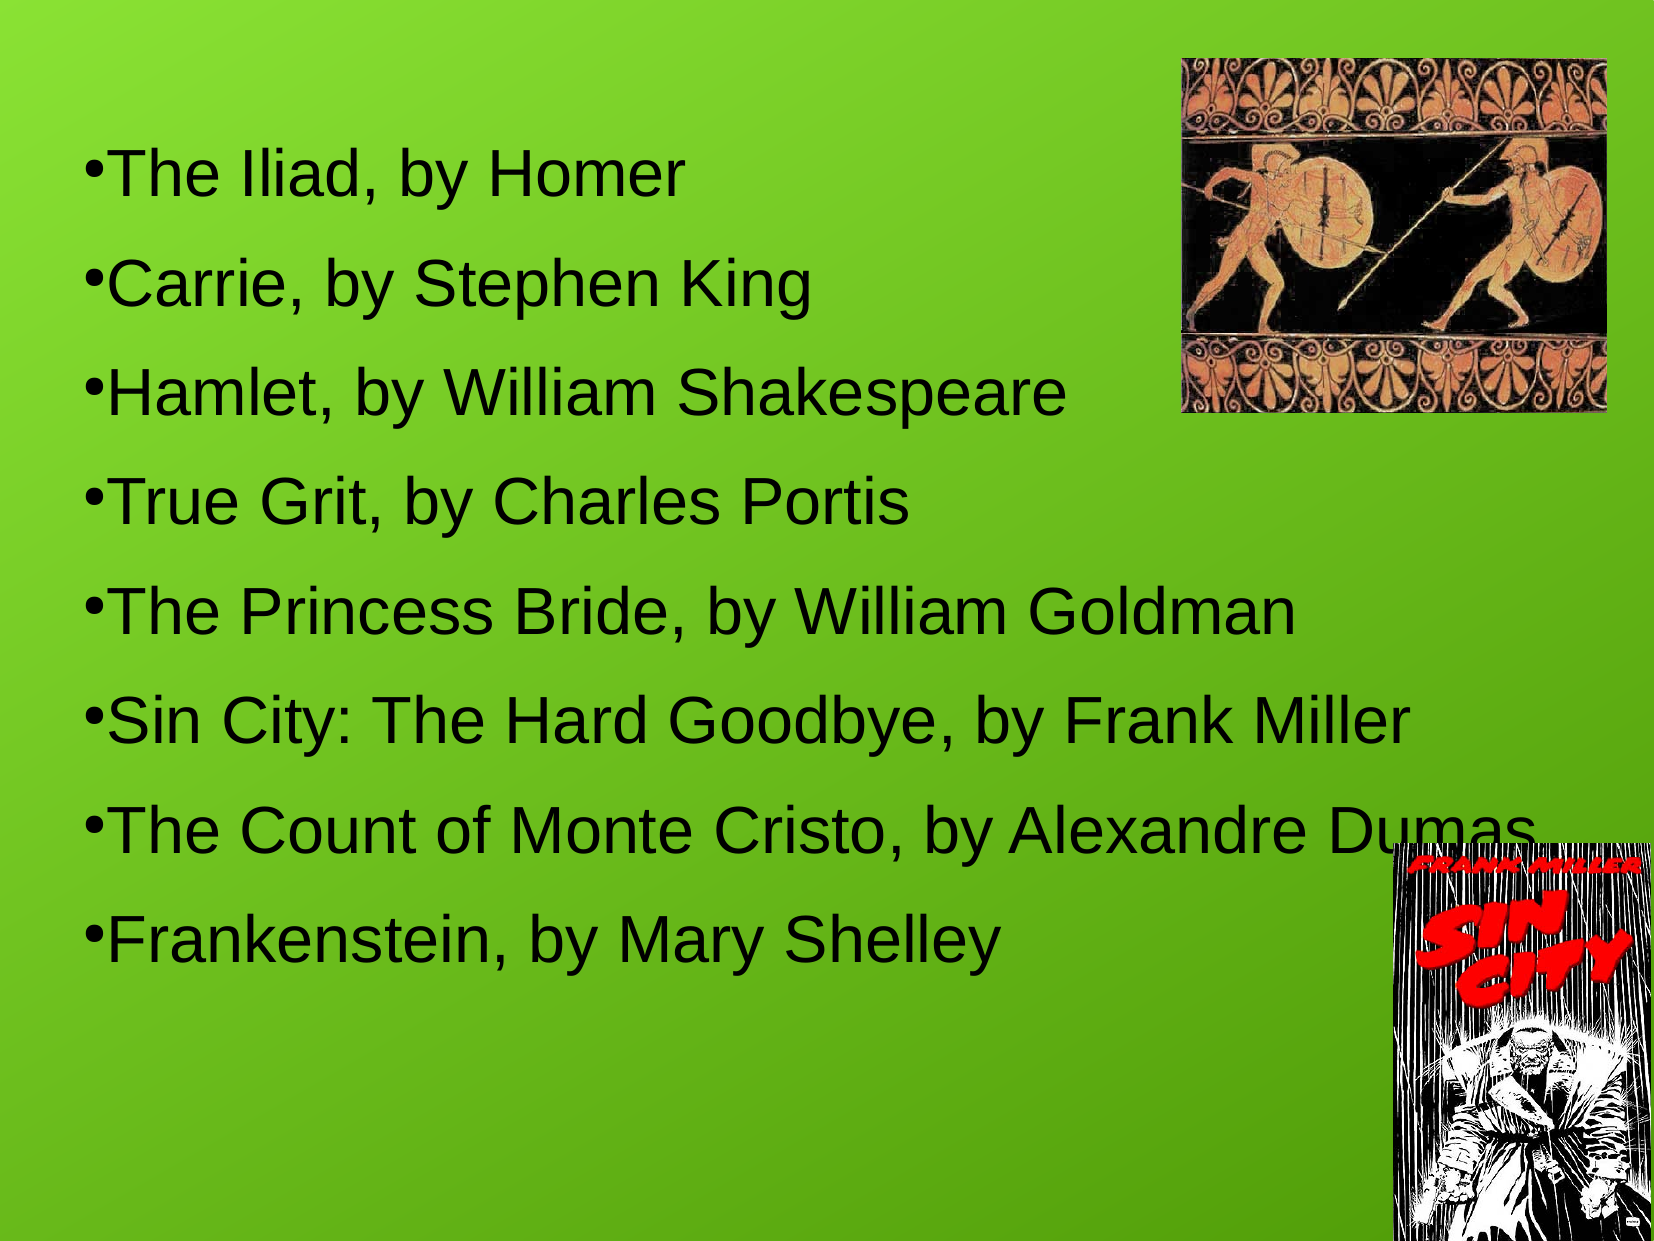

# The Iliad, by Homer
Carrie, by Stephen King
Hamlet, by William Shakespeare
True Grit, by Charles Portis
The Princess Bride, by William Goldman
Sin City: The Hard Goodbye, by Frank Miller
The Count of Monte Cristo, by Alexandre Dumas
Frankenstein, by Mary Shelley